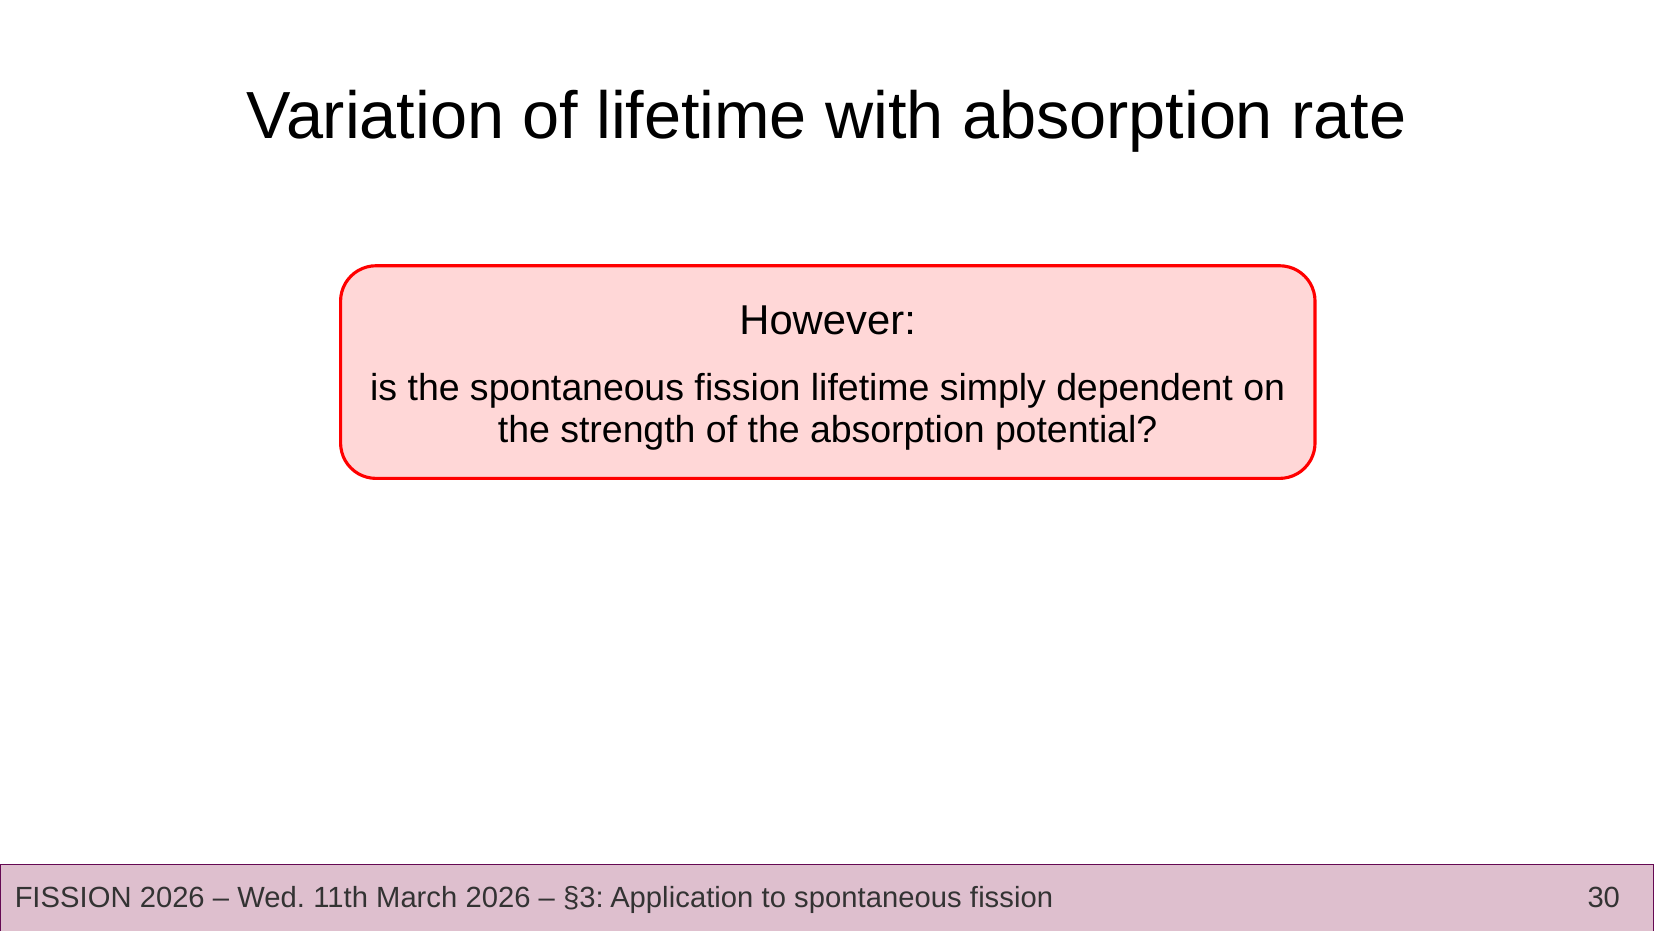

# Variation of lifetime with absorption rate
However:
is the spontaneous fission lifetime simply dependent on the strength of the absorption potential?
FISSION 2026 – Wed. 11th March 2026 – §3: Application to spontaneous fission